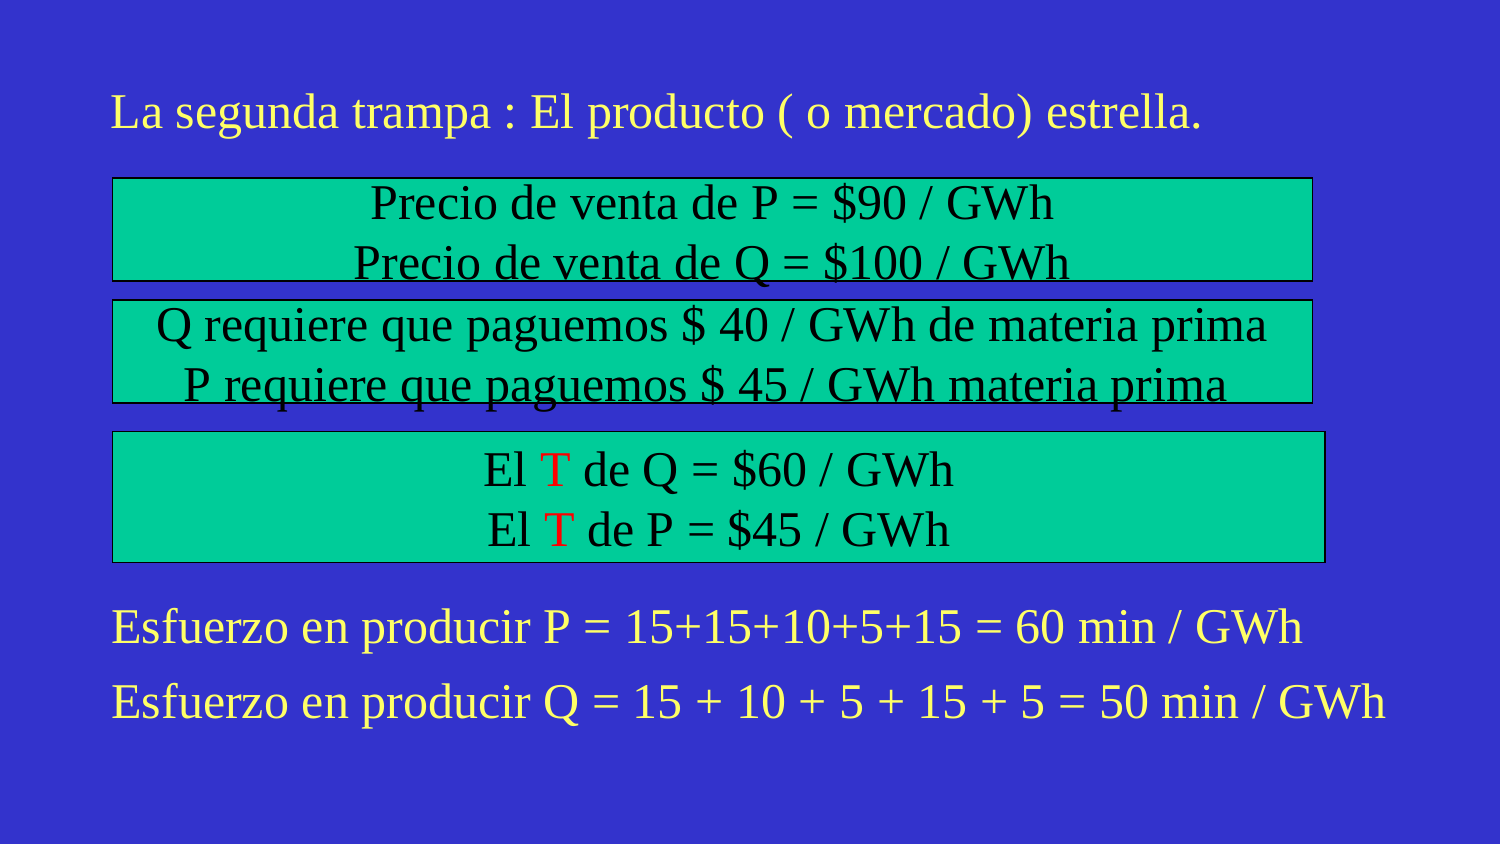

La segunda trampa : El producto ( o mercado) estrella.
Precio de venta de P = $90 / GWh
Precio de venta de Q = $100 / GWh
Q requiere que paguemos $ 40 / GWh de materia prima
P requiere que paguemos $ 45 / GWh materia prima
El T de Q = $60 / GWh
El T de P = $45 / GWh
Esfuerzo en producir P = 15+15+10+5+15 = 60 min / GWh
Esfuerzo en producir Q = 15 + 10 + 5 + 15 + 5 = 50 min / GWh